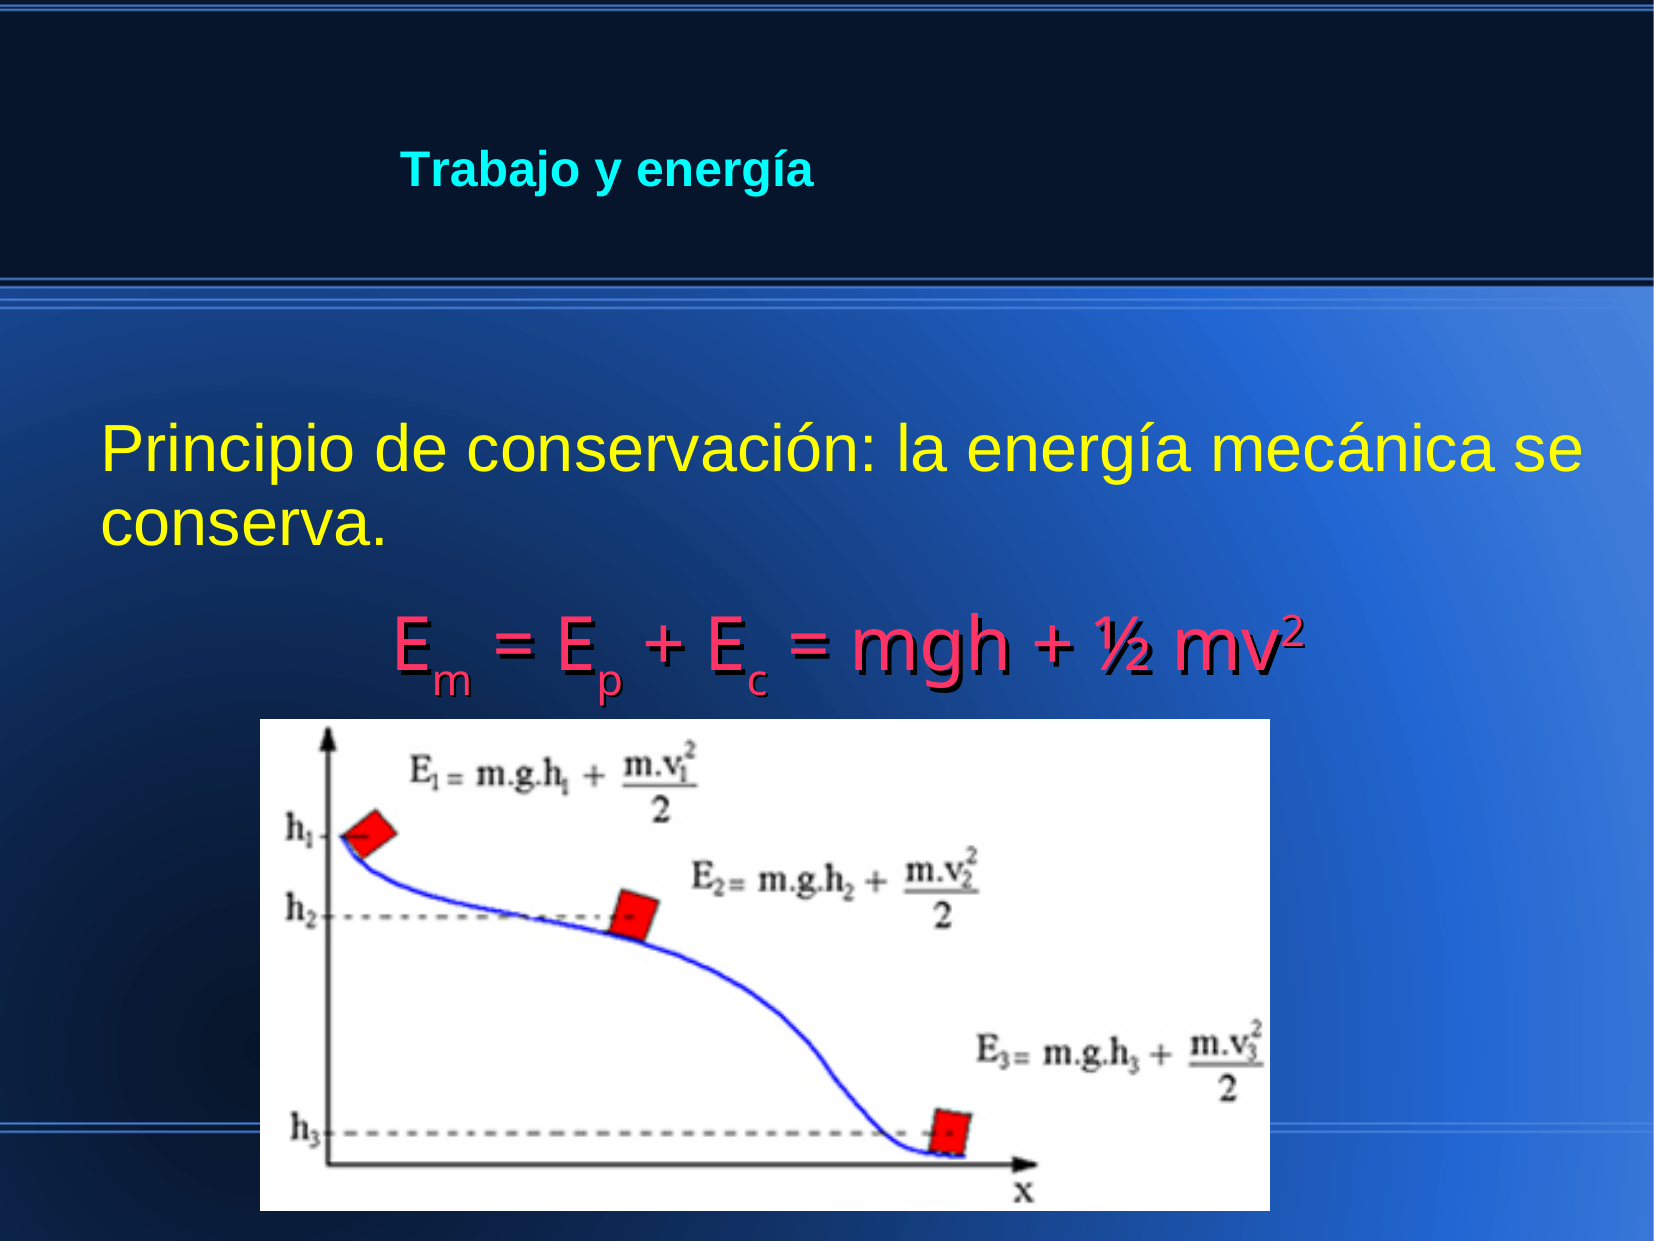

Trabajo y energía
# Principio de conservación: la energía mecánica se conserva.
Em = Ep + Ec = mgh + ½ mv2